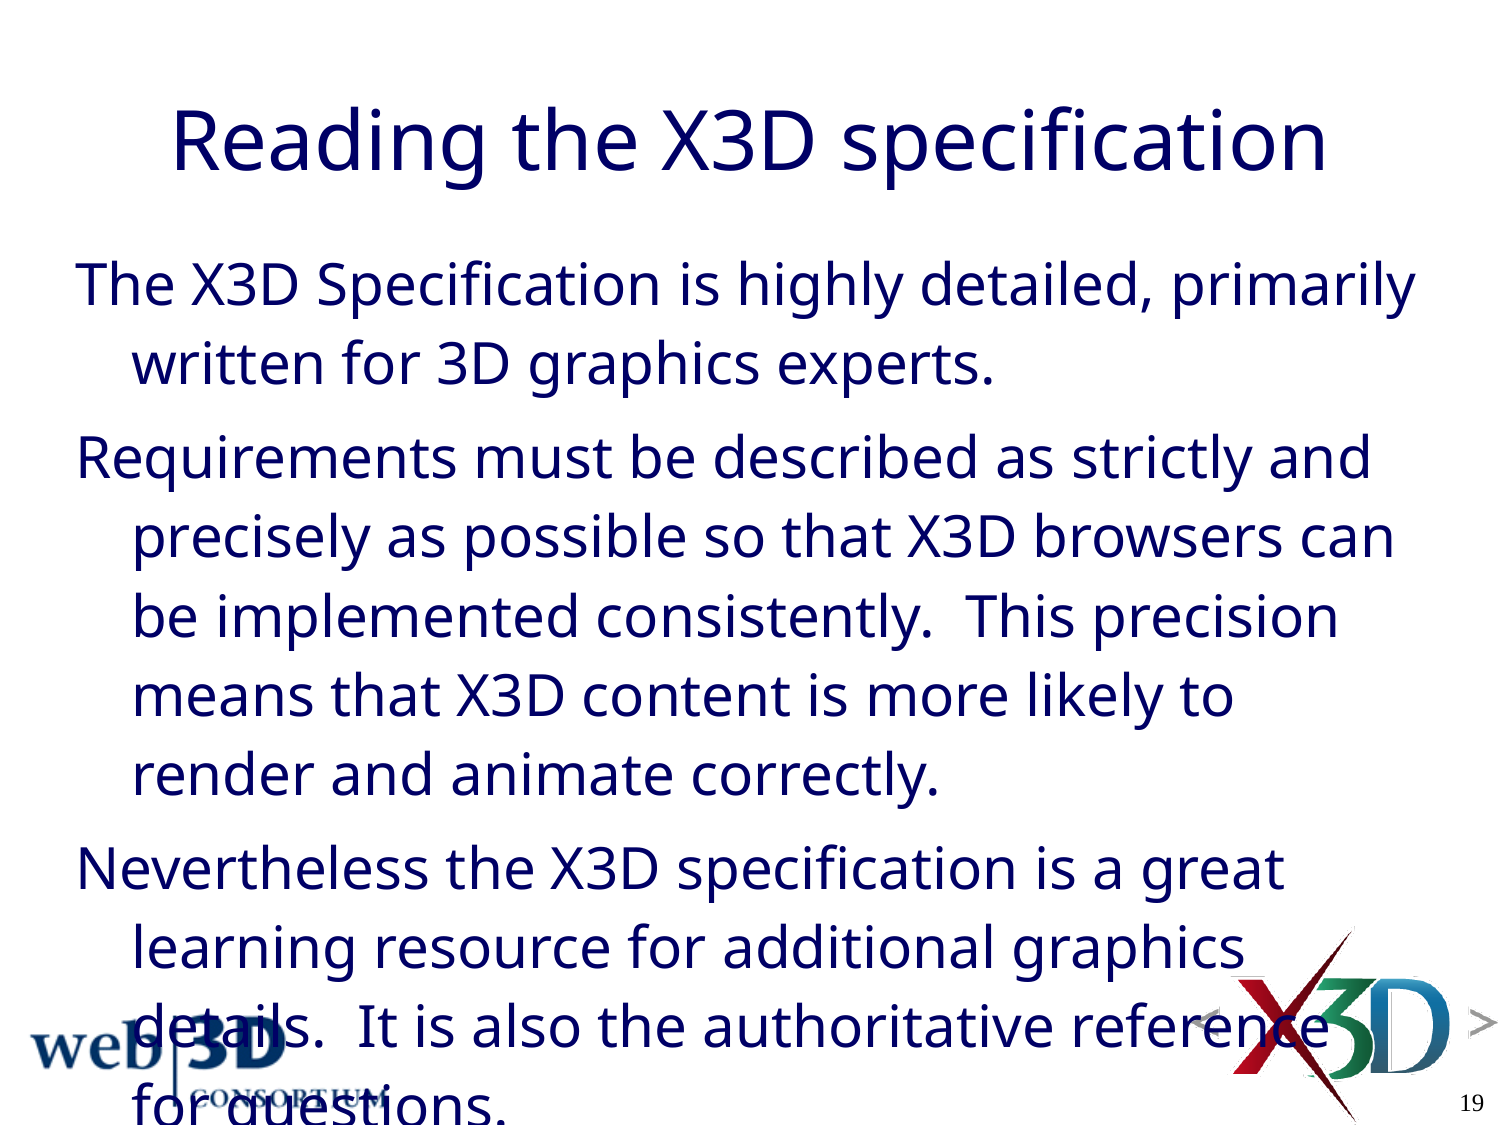

# Reading the X3D specification
The X3D Specification is highly detailed, primarily written for 3D graphics experts.
Requirements must be described as strictly and precisely as possible so that X3D browsers can be implemented consistently. This precision means that X3D content is more likely to render and animate correctly.
Nevertheless the X3D specification is a great learning resource for additional graphics details. It is also the authoritative reference for questions.